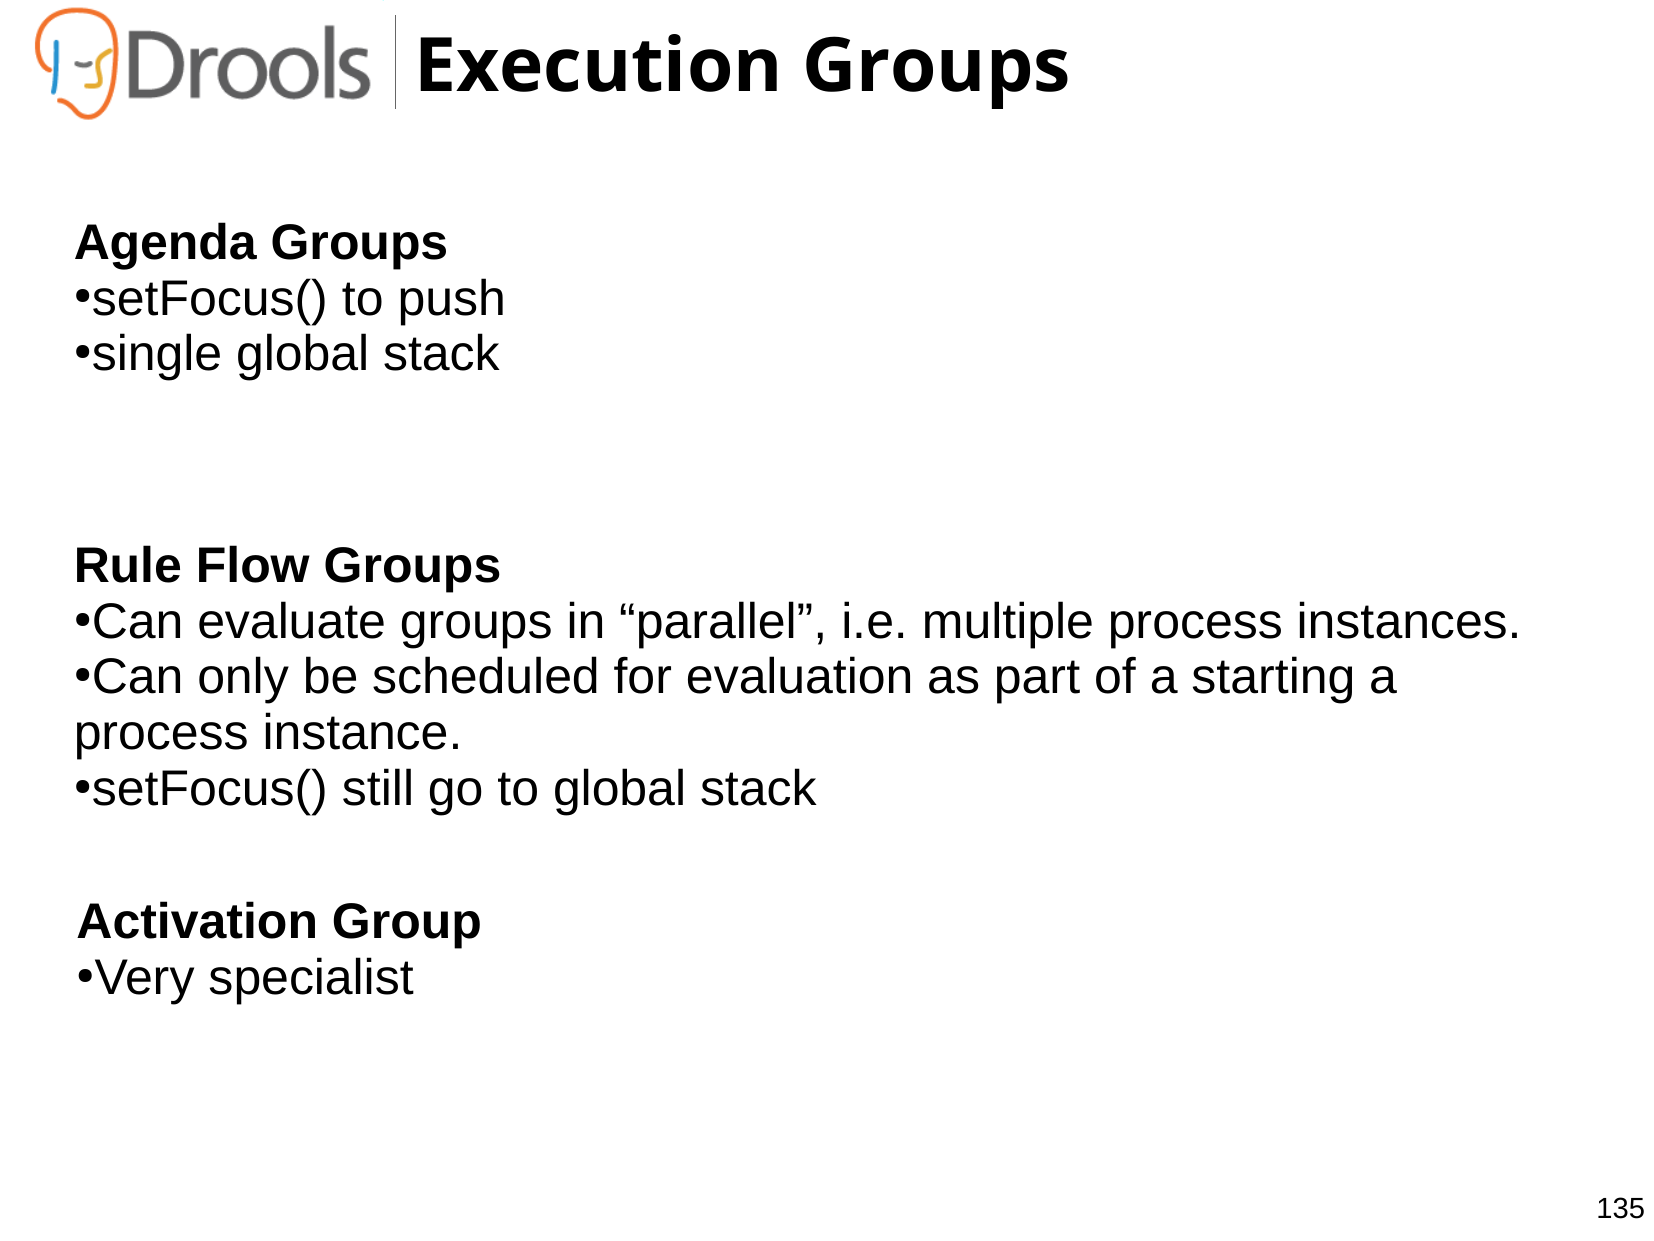

# Execution Groups
Agenda Groups
setFocus() to push
single global stack
Rule Flow Groups
Can evaluate groups in “parallel”, i.e. multiple process instances.
Can only be scheduled for evaluation as part of a starting a process instance.
setFocus() still go to global stack
Activation Group
Very specialist